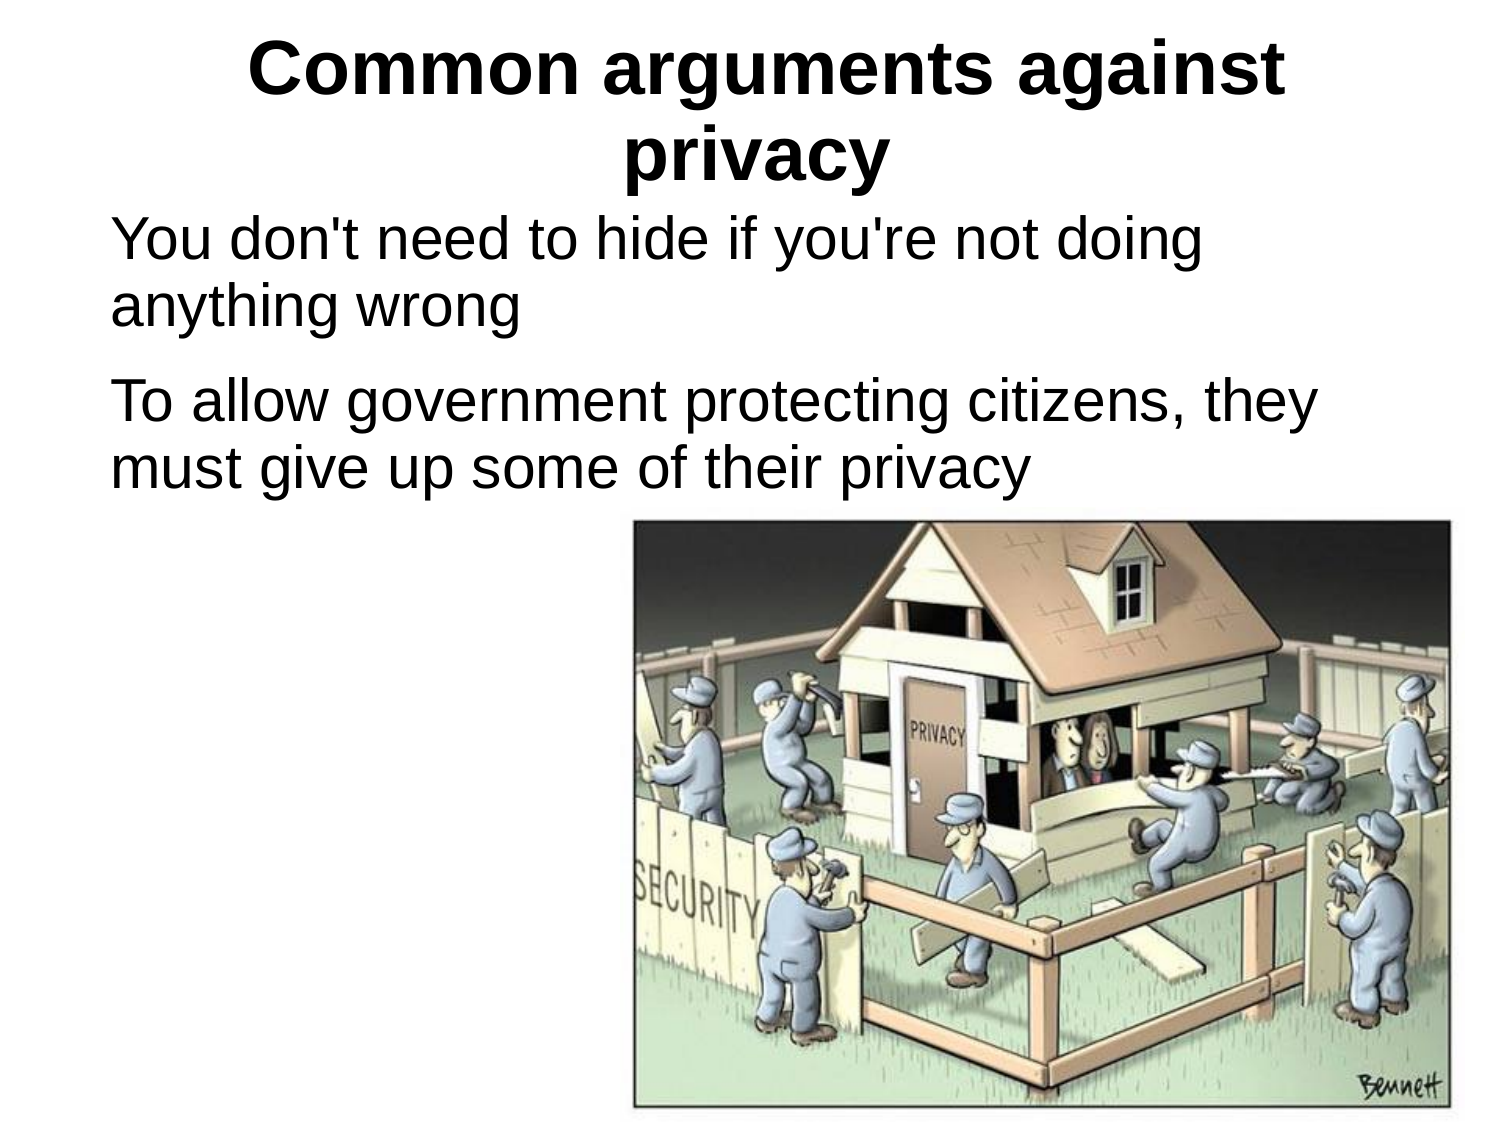

# Common arguments against privacy
You don't need to hide if you're not doing anything wrong
To allow government protecting citizens, they must give up some of their privacy